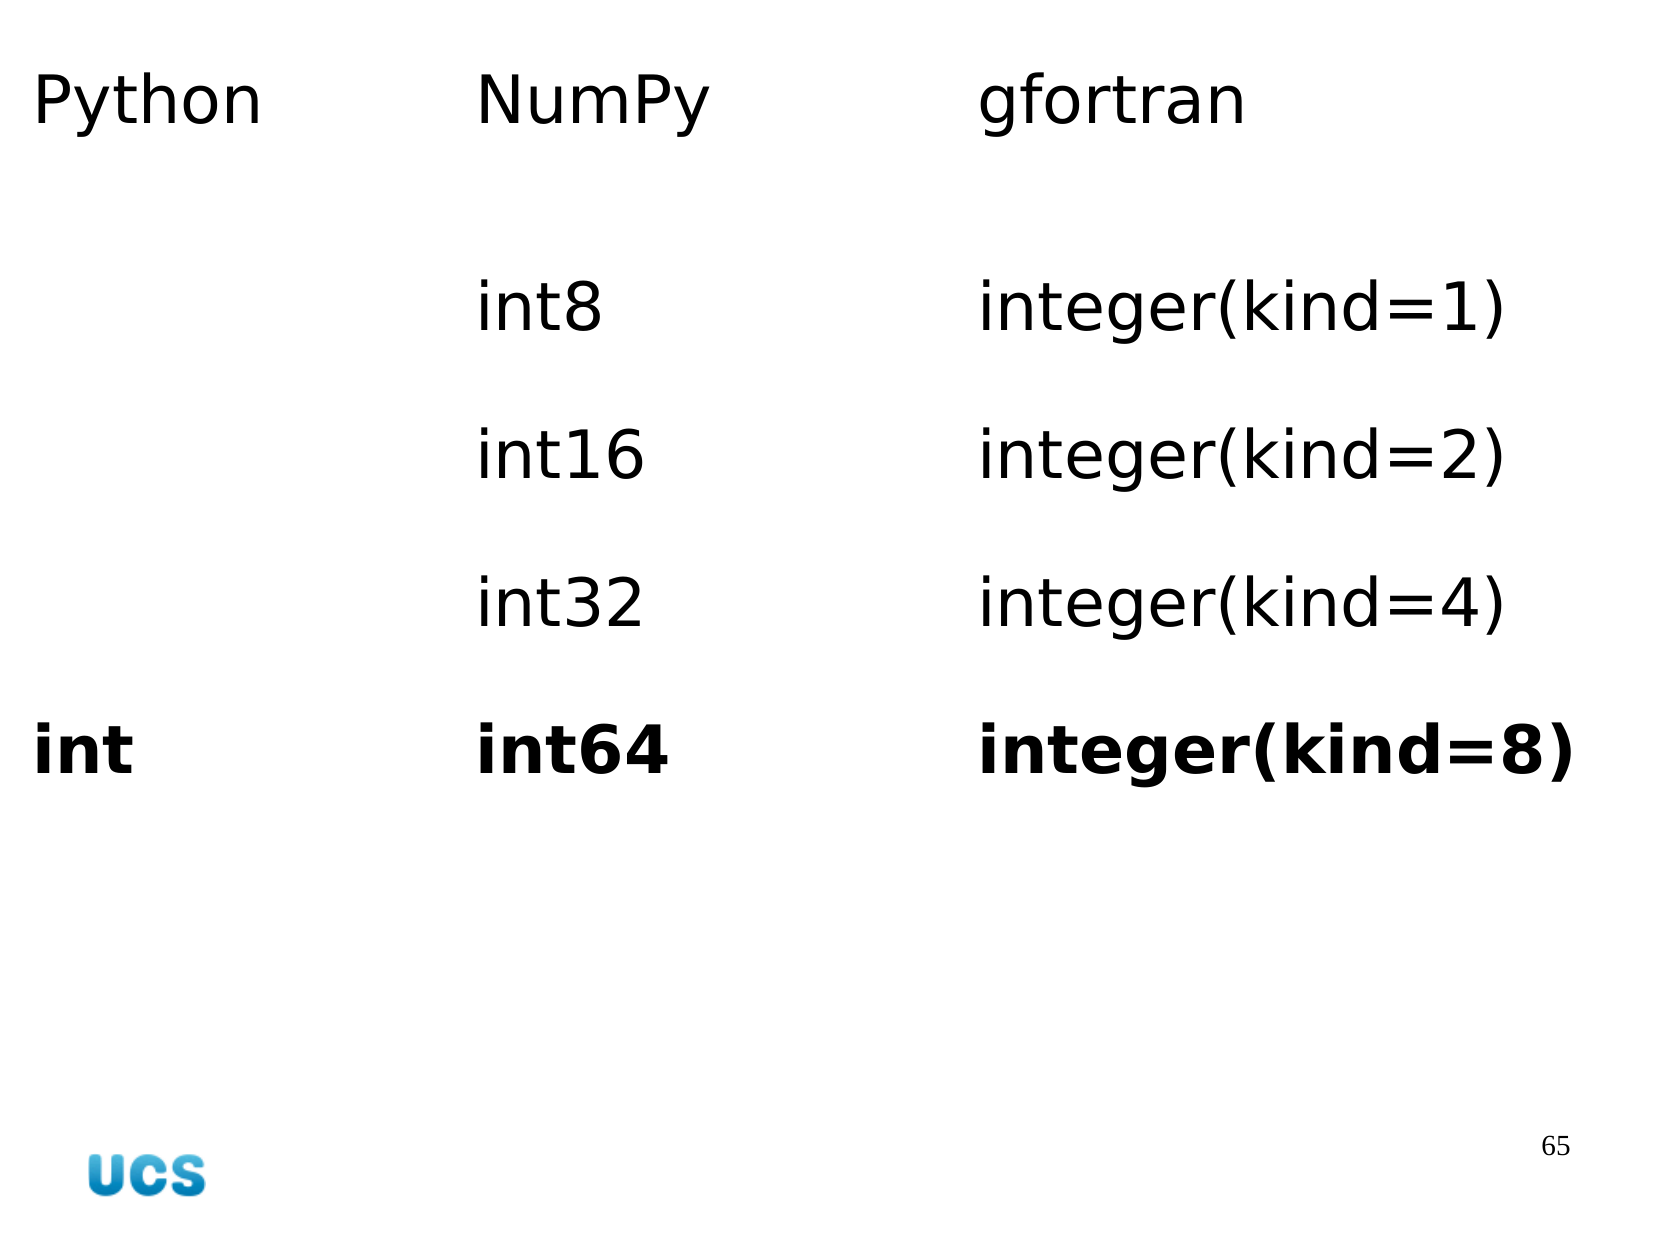

Python
NumPy
gfortran
int8
integer(kind=1)
int16
integer(kind=2)
int32
integer(kind=4)
int
int64
integer(kind=8)
65